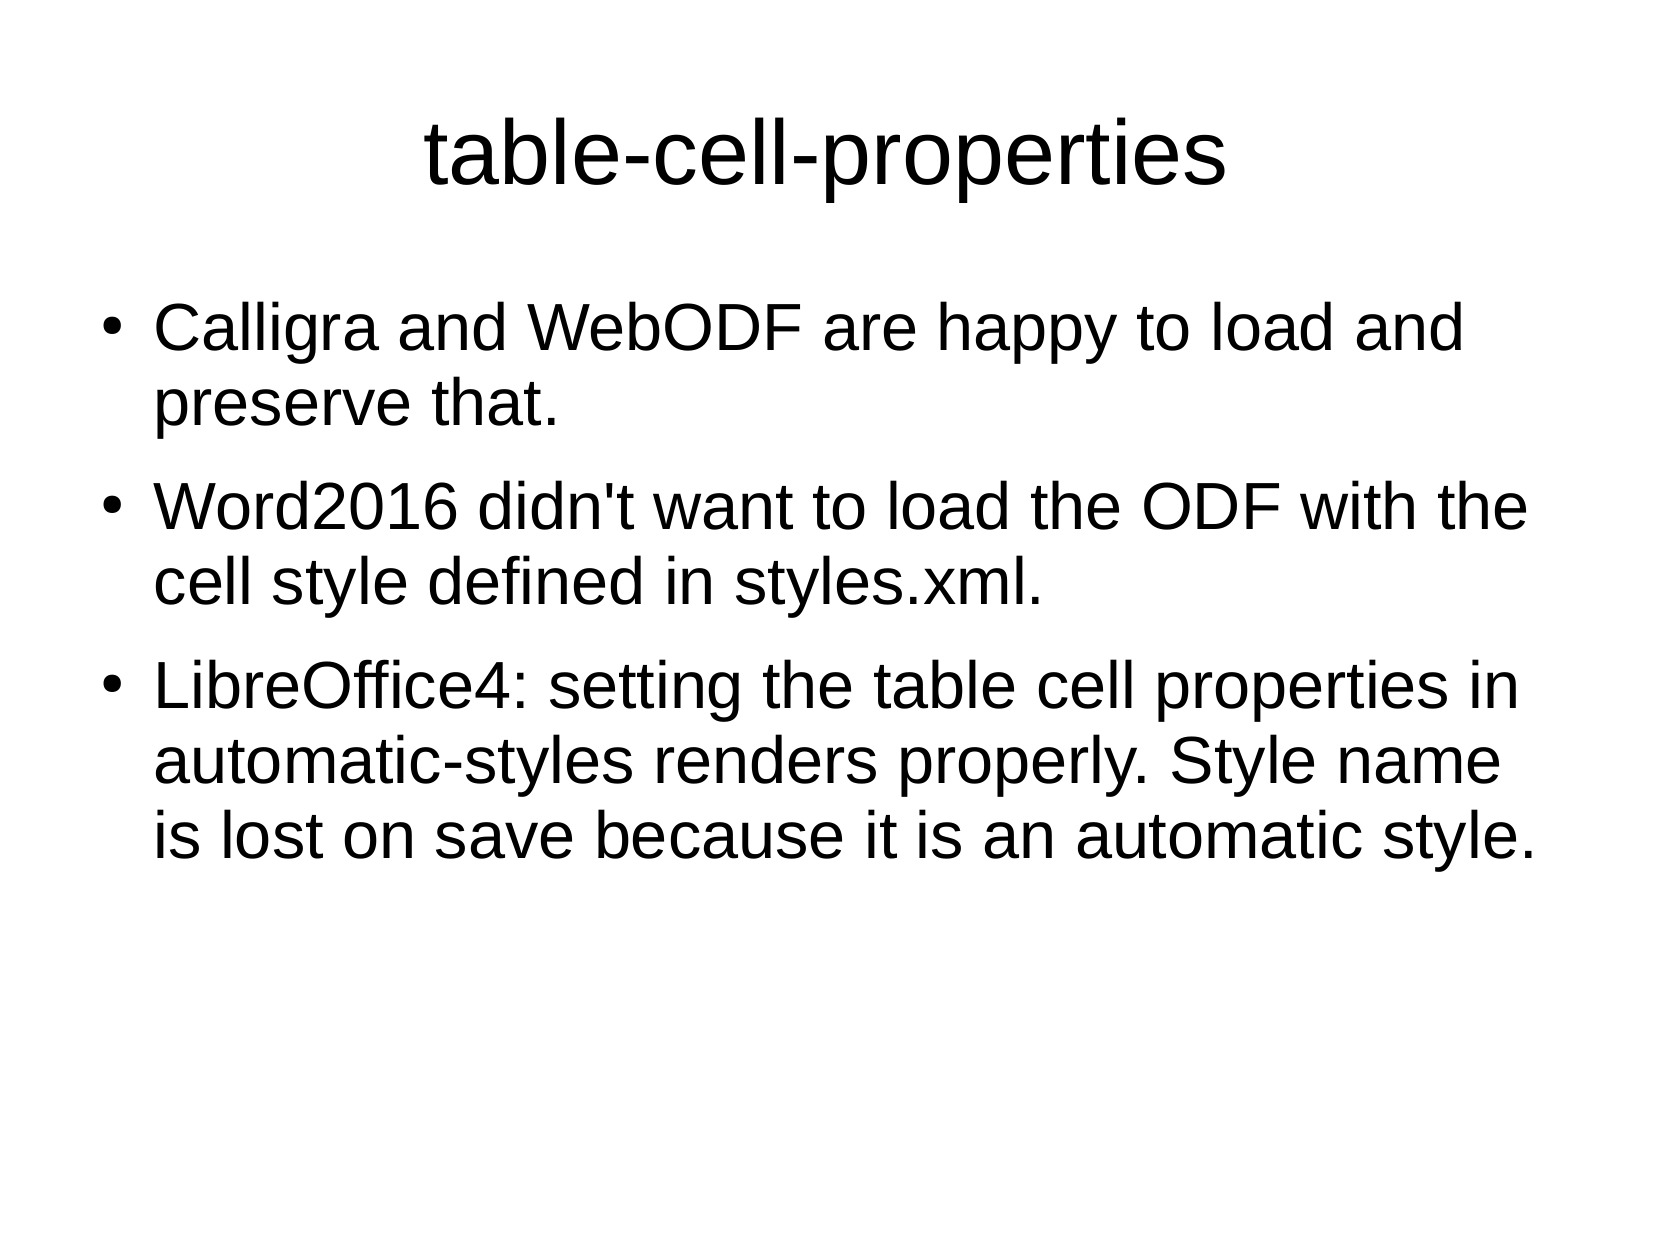

# table-cell-properties
Calligra and WebODF are happy to load and preserve that.
Word2016 didn't want to load the ODF with the cell style defined in styles.xml.
LibreOffice4: setting the table cell properties in automatic-styles renders properly. Style name is lost on save because it is an automatic style.